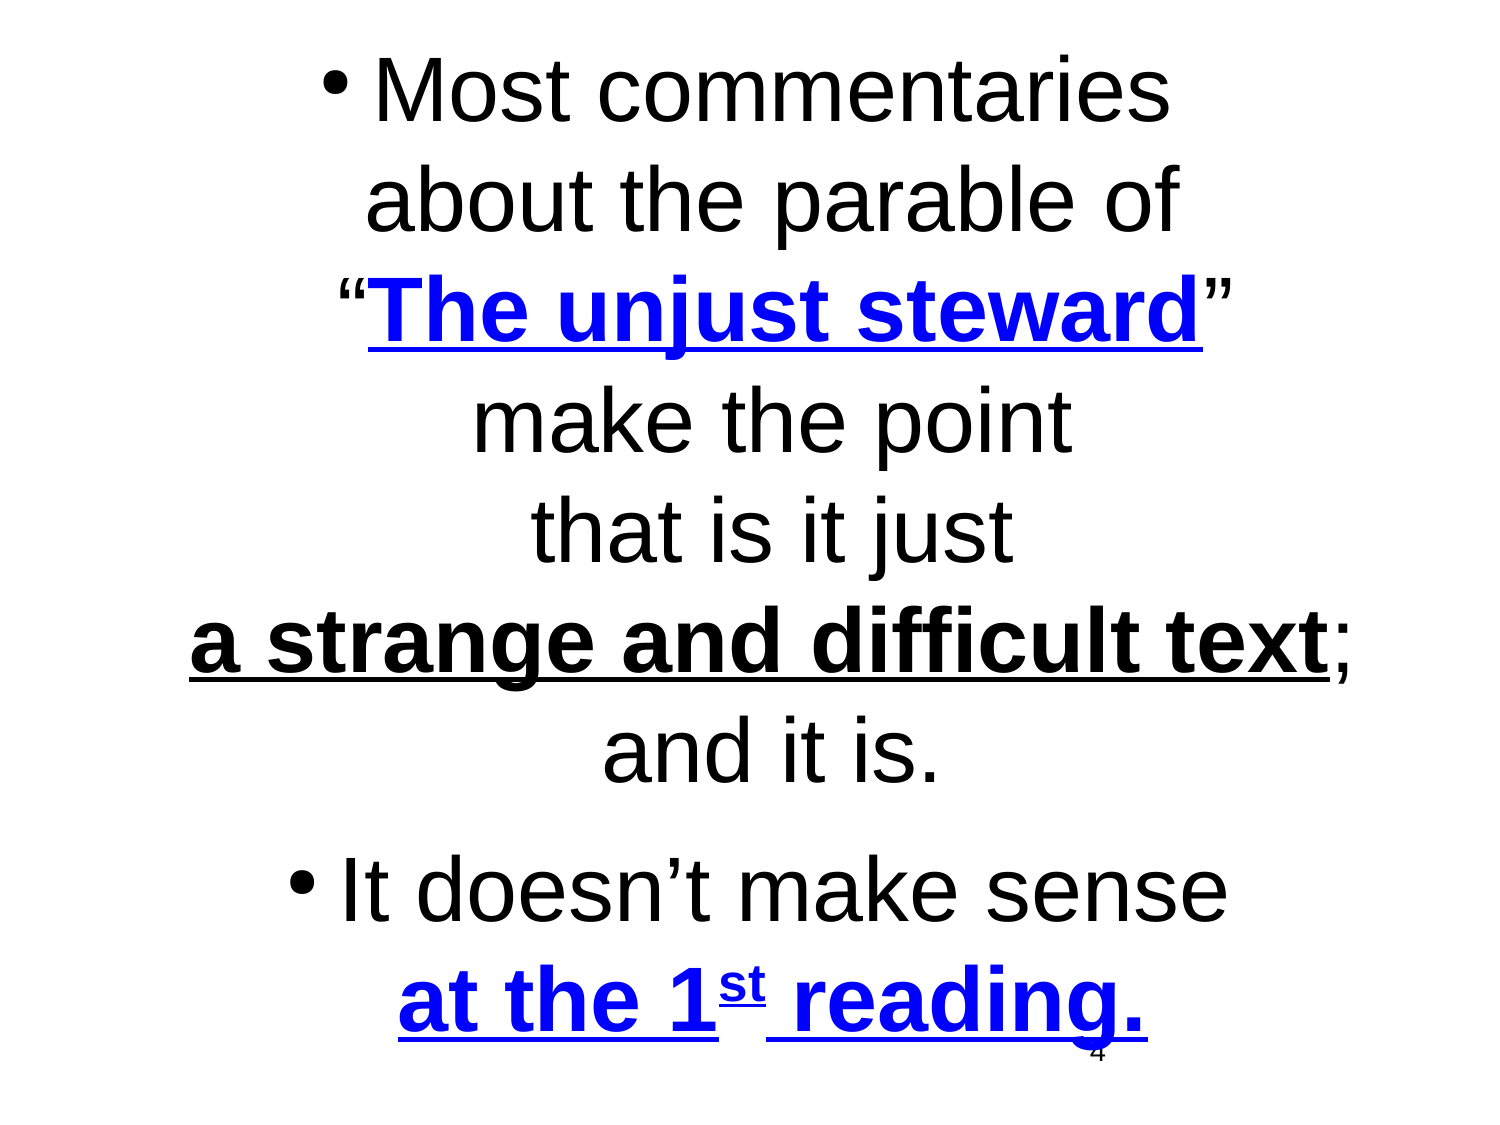

# Most commentaries about the parable of “The unjust steward” make the point that is it just a strange and difficult text; and it is.
It doesn’t make sense
at the 1st reading.
4